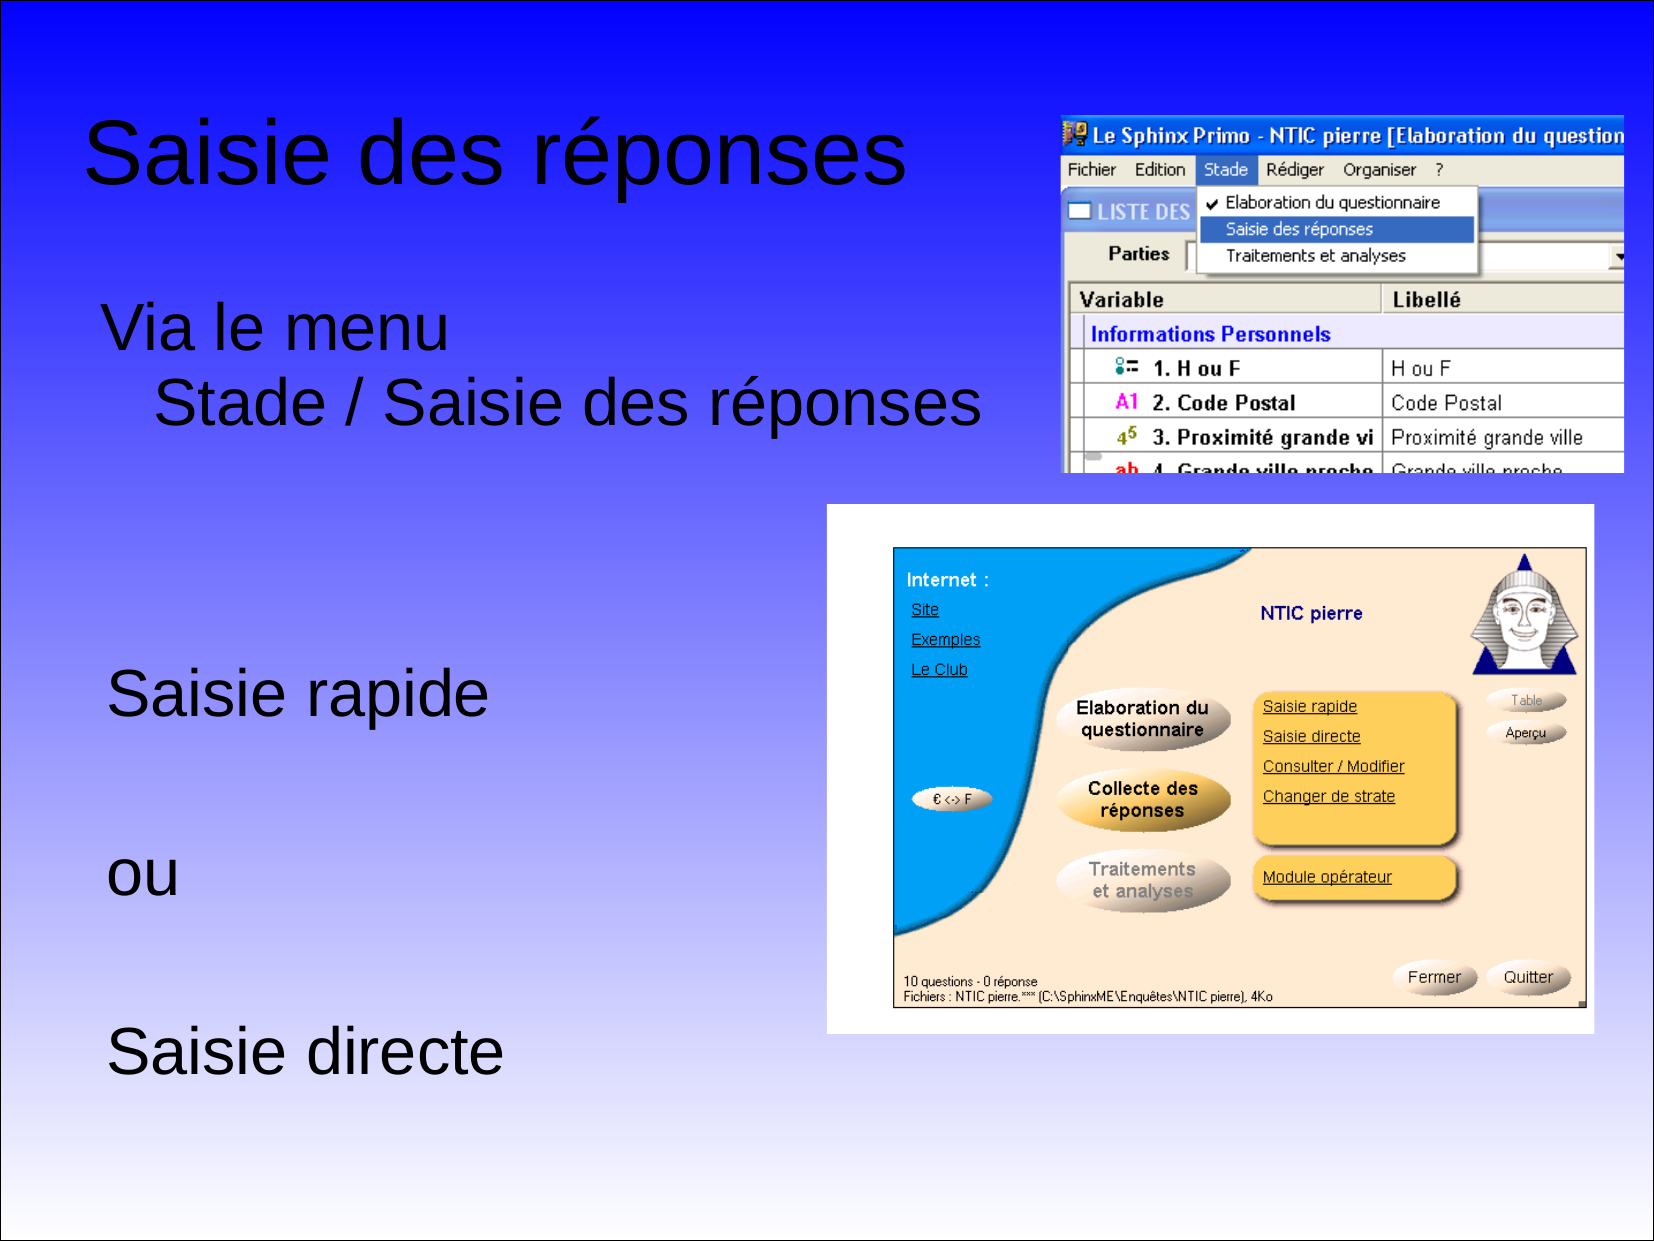

# Saisie des réponses
Via le menu
Stade / Saisie des réponses
Saisie rapide
ou
Saisie directe